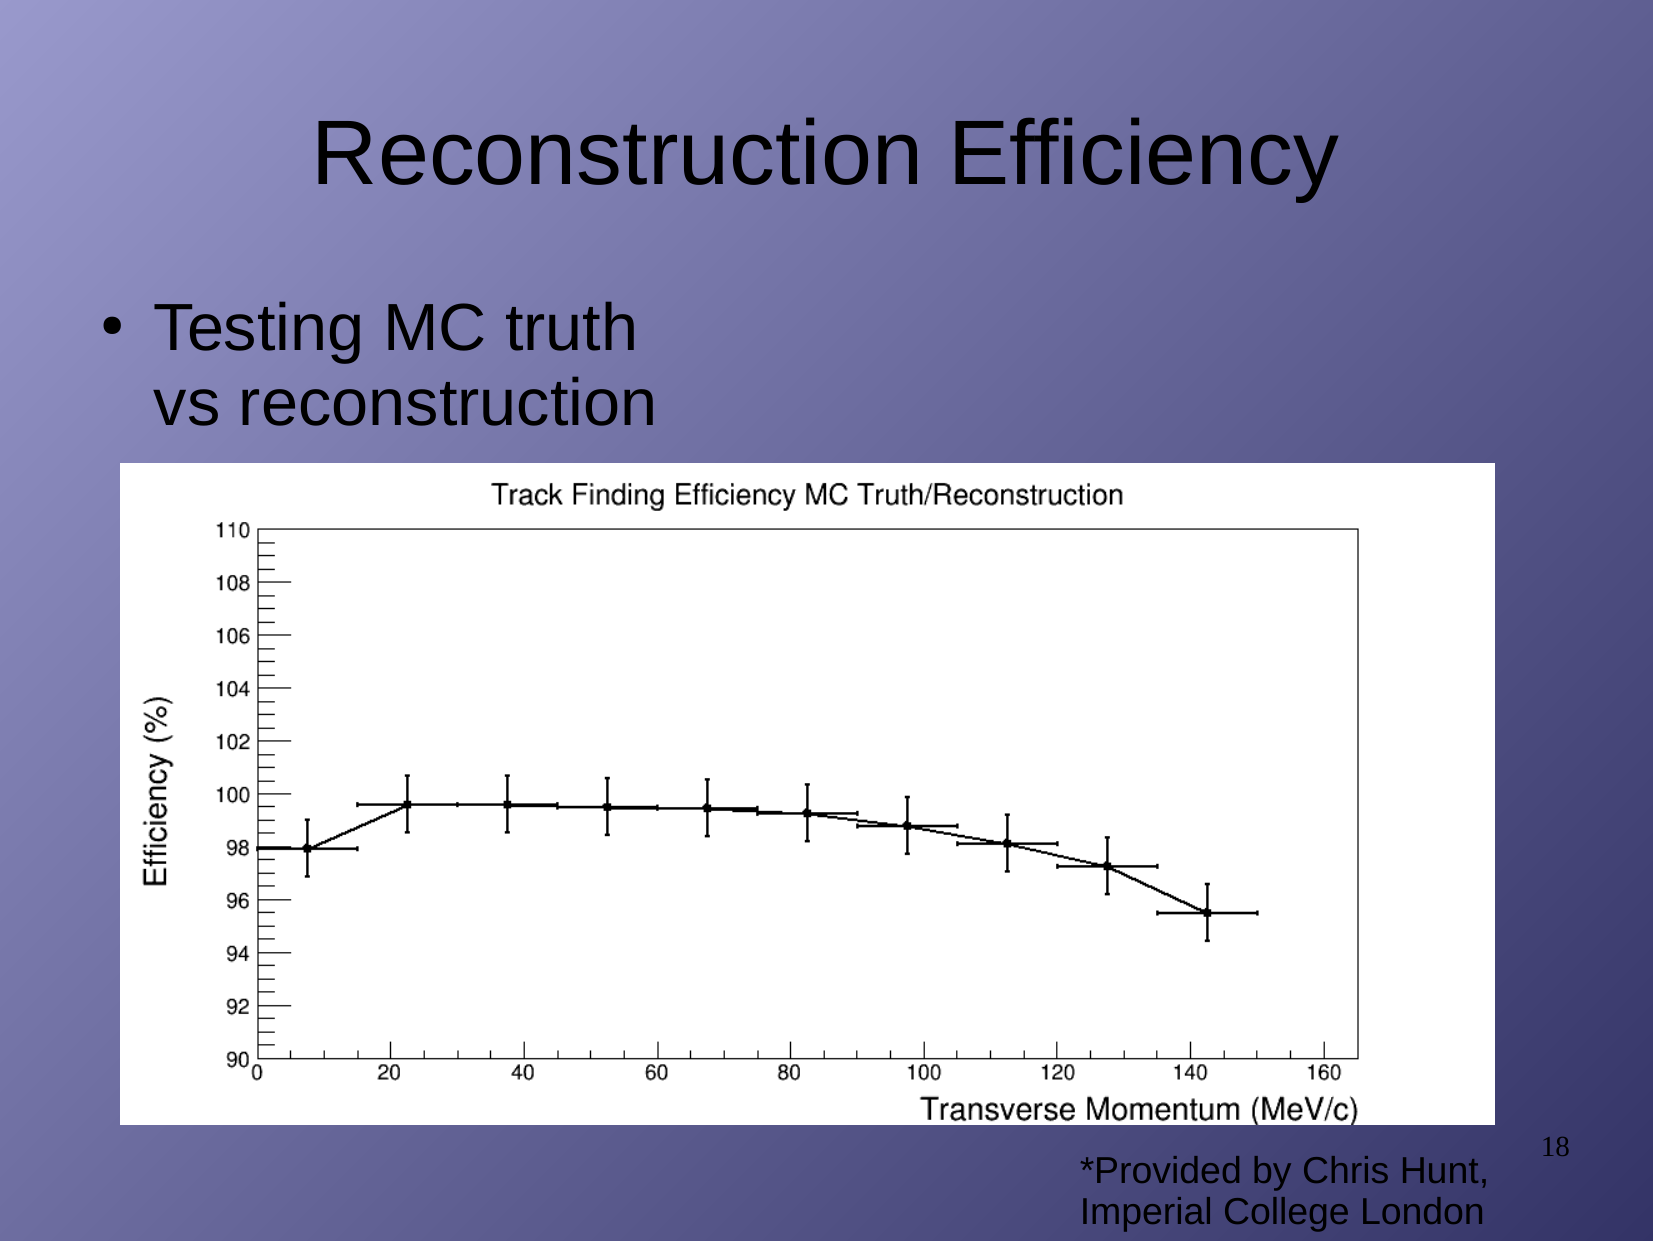

# Reconstruction Efficiency
Testing MC truth vs reconstruction
18
*Provided by Chris Hunt, Imperial College London